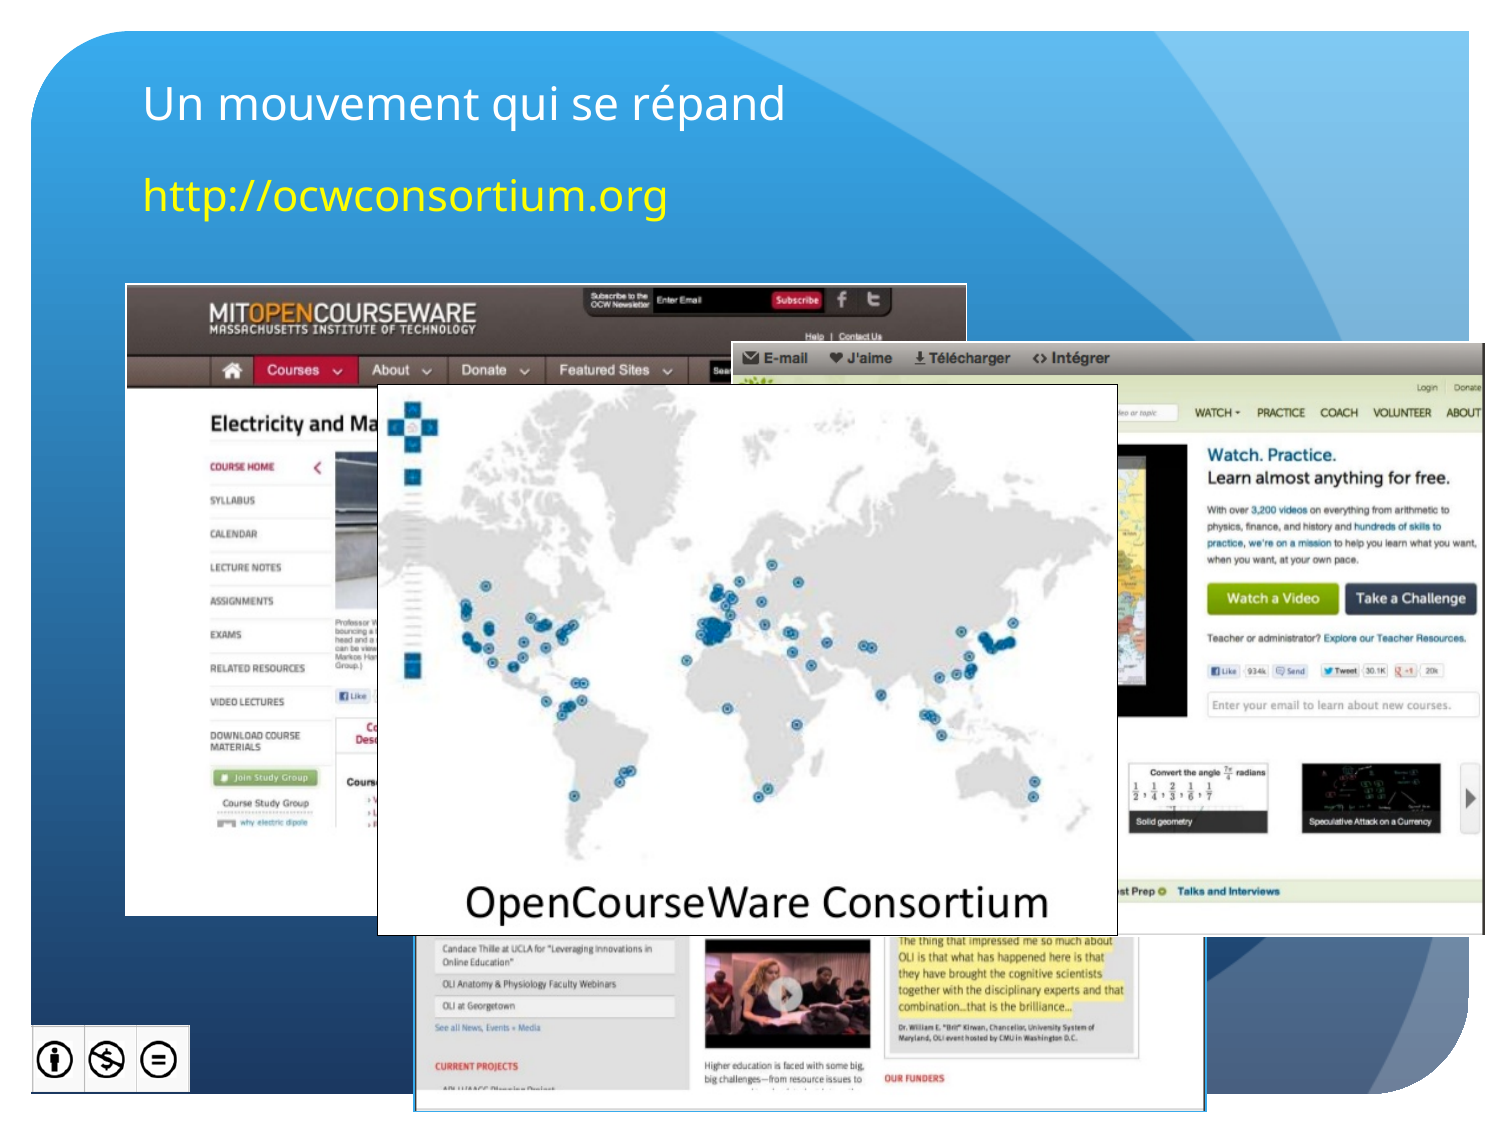

# Un mouvement qui se répand http://ocwconsortium.org